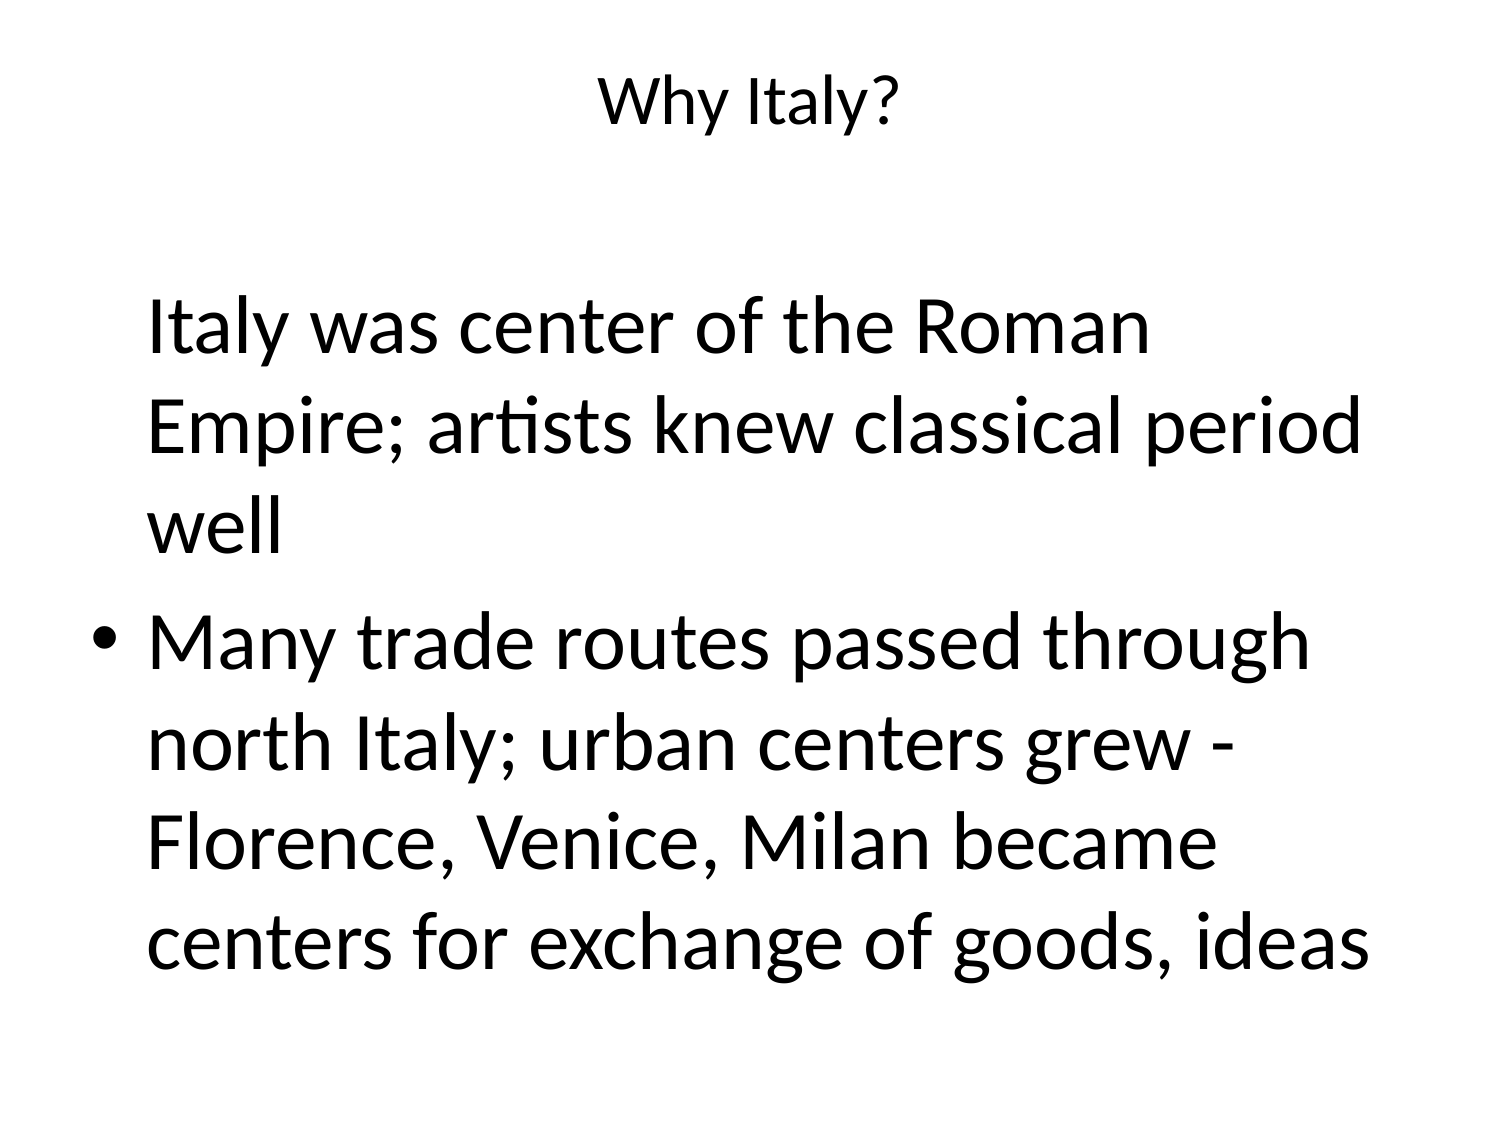

# Why Italy?
	Italy was center of the Roman Empire; artists knew classical period well
Many trade routes passed through north Italy; urban centers grew - Florence, Venice, Milan became centers for exchange of goods, ideas